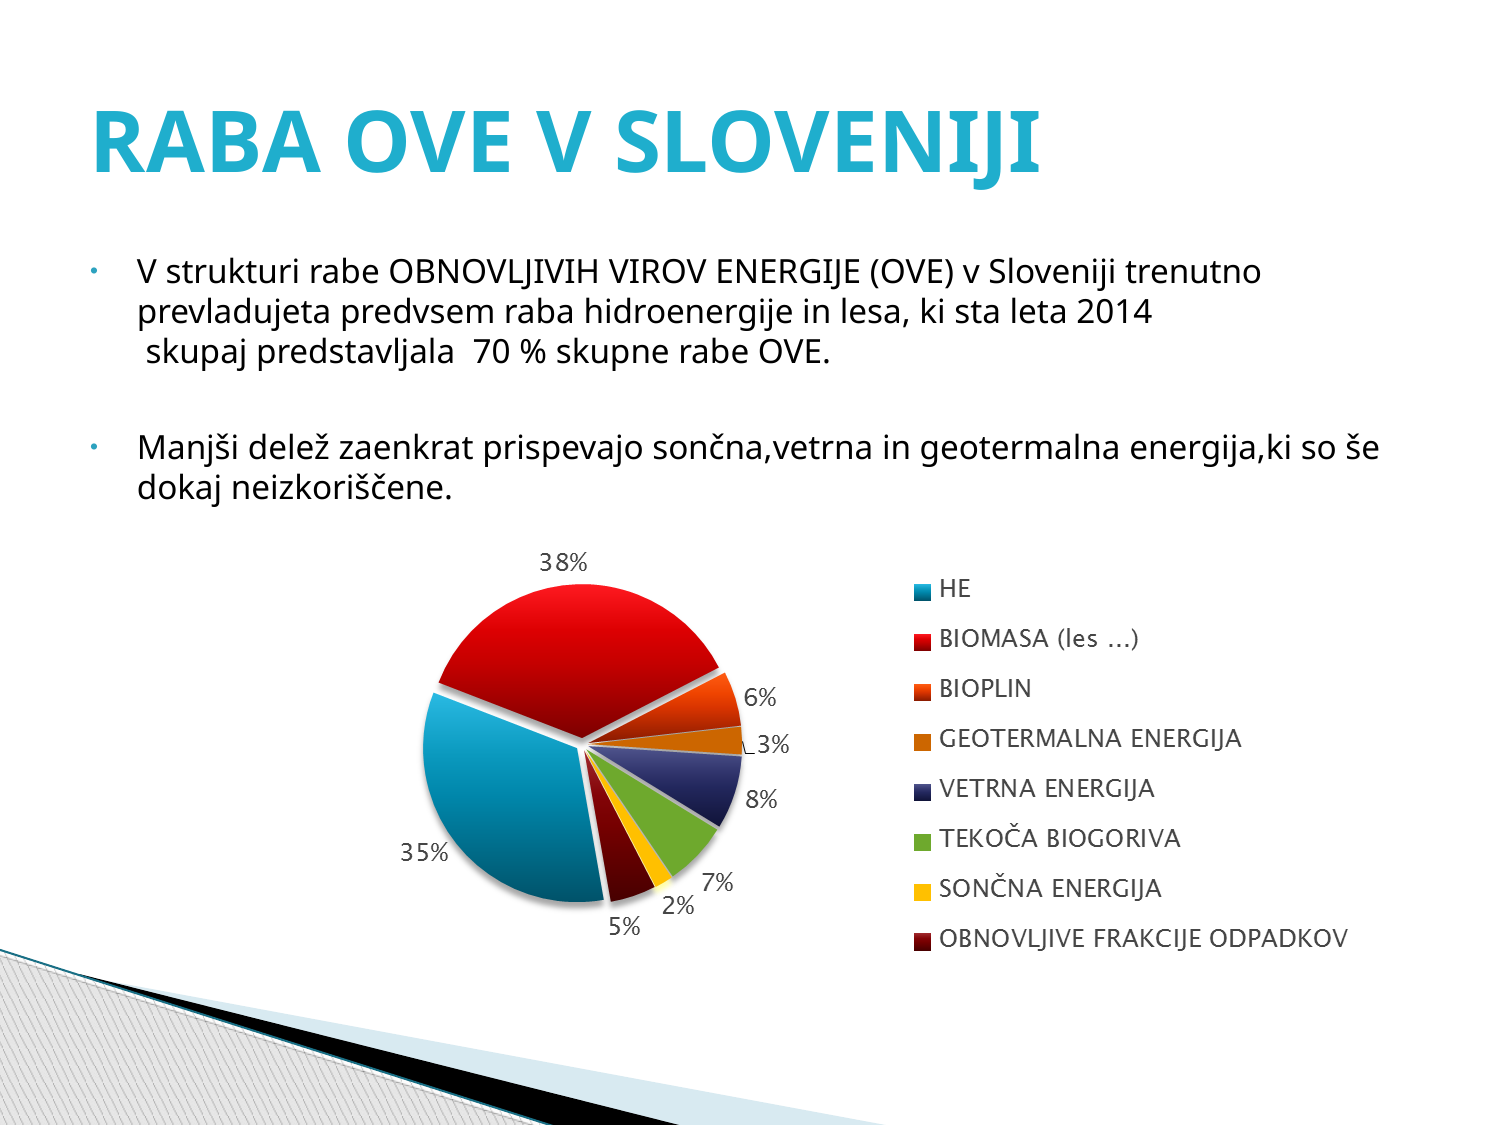

RABA OVE V SLOVENIJI
# V strukturi rabe OBNOVLJIVIH VIROV ENERGIJE (OVE) v Sloveniji trenutno prevladujeta predvsem raba hidroenergije in lesa, ki sta leta 2014 skupaj predstavljala 70 % skupne rabe OVE.
Manjši delež zaenkrat prispevajo sončna,vetrna in geotermalna energija,ki so še dokaj neizkoriščene.